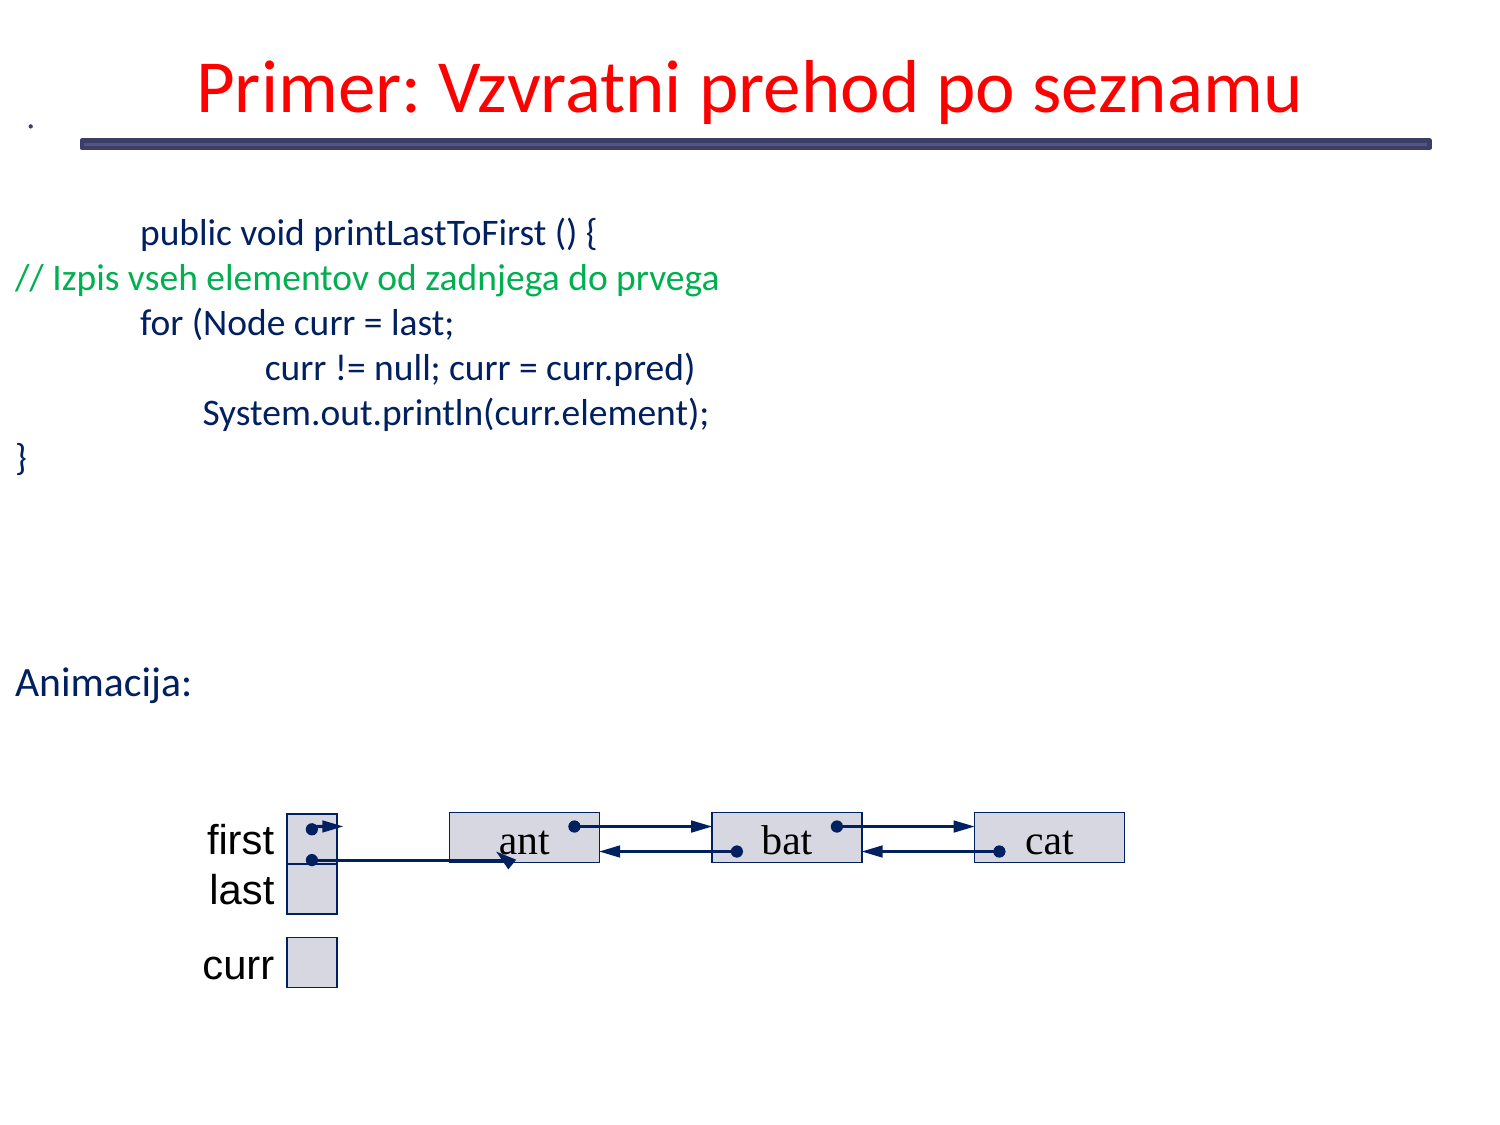

# Primer: Vzvratni prehod po seznamu
	public void printLastToFirst () {
// Izpis vseh elementov od zadnjega do prvega
	for (Node curr = last;
			curr != null; curr = curr.pred)
		System.out.println(curr.element);
}
Animacija:
first
ant
bat
cat
last
curr
first
ant
bat
cat
last
curr
first
ant
bat
cat
last
curr
first
ant
bat
cat
last
curr
first
ant
bat
cat
last
first
ant
bat
cat
last
curr
first
ant
bat
cat
last
curr
first
ant
bat
cat
last
curr
first
ant
bat
cat
last
curr
first
ant
bat
cat
last